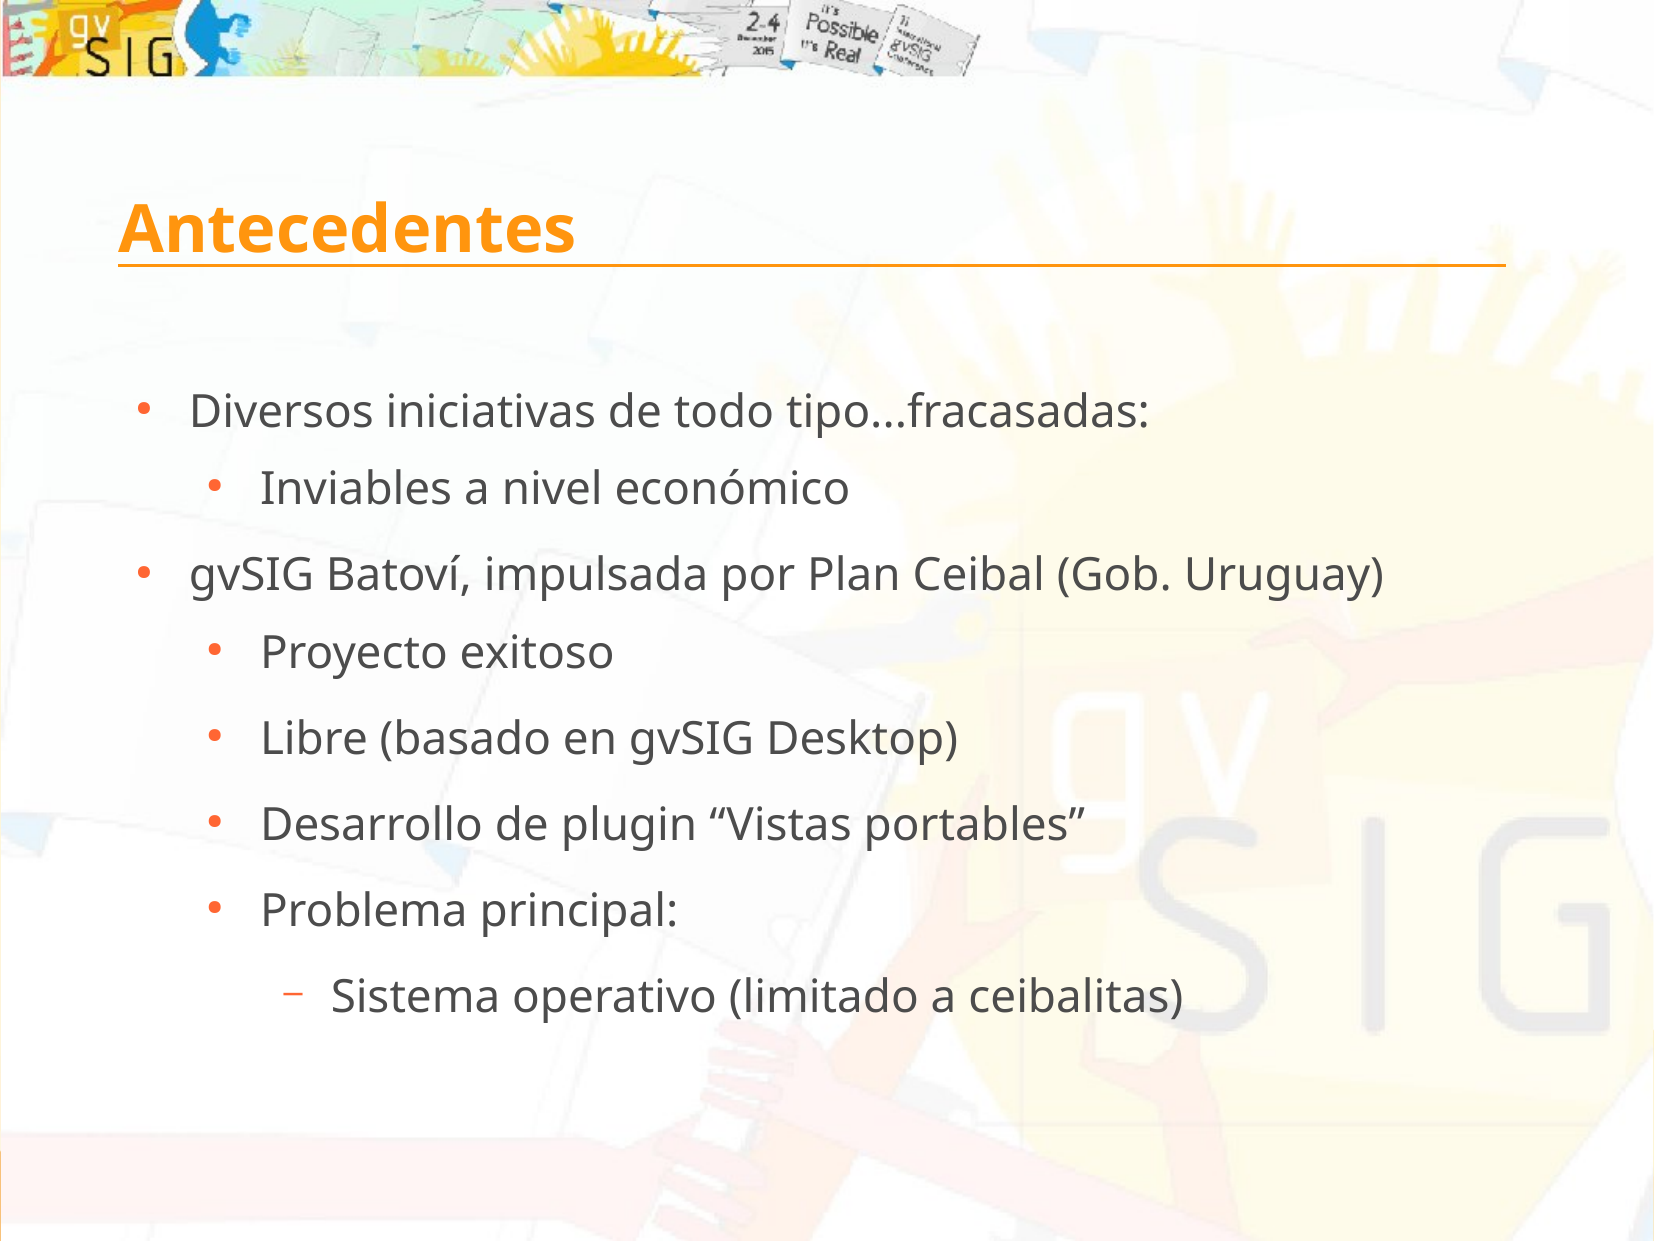

# Antecedentes
Diversos iniciativas de todo tipo...fracasadas:
Inviables a nivel económico
gvSIG Batoví, impulsada por Plan Ceibal (Gob. Uruguay)
Proyecto exitoso
Libre (basado en gvSIG Desktop)
Desarrollo de plugin “Vistas portables”
Problema principal:
Sistema operativo (limitado a ceibalitas)